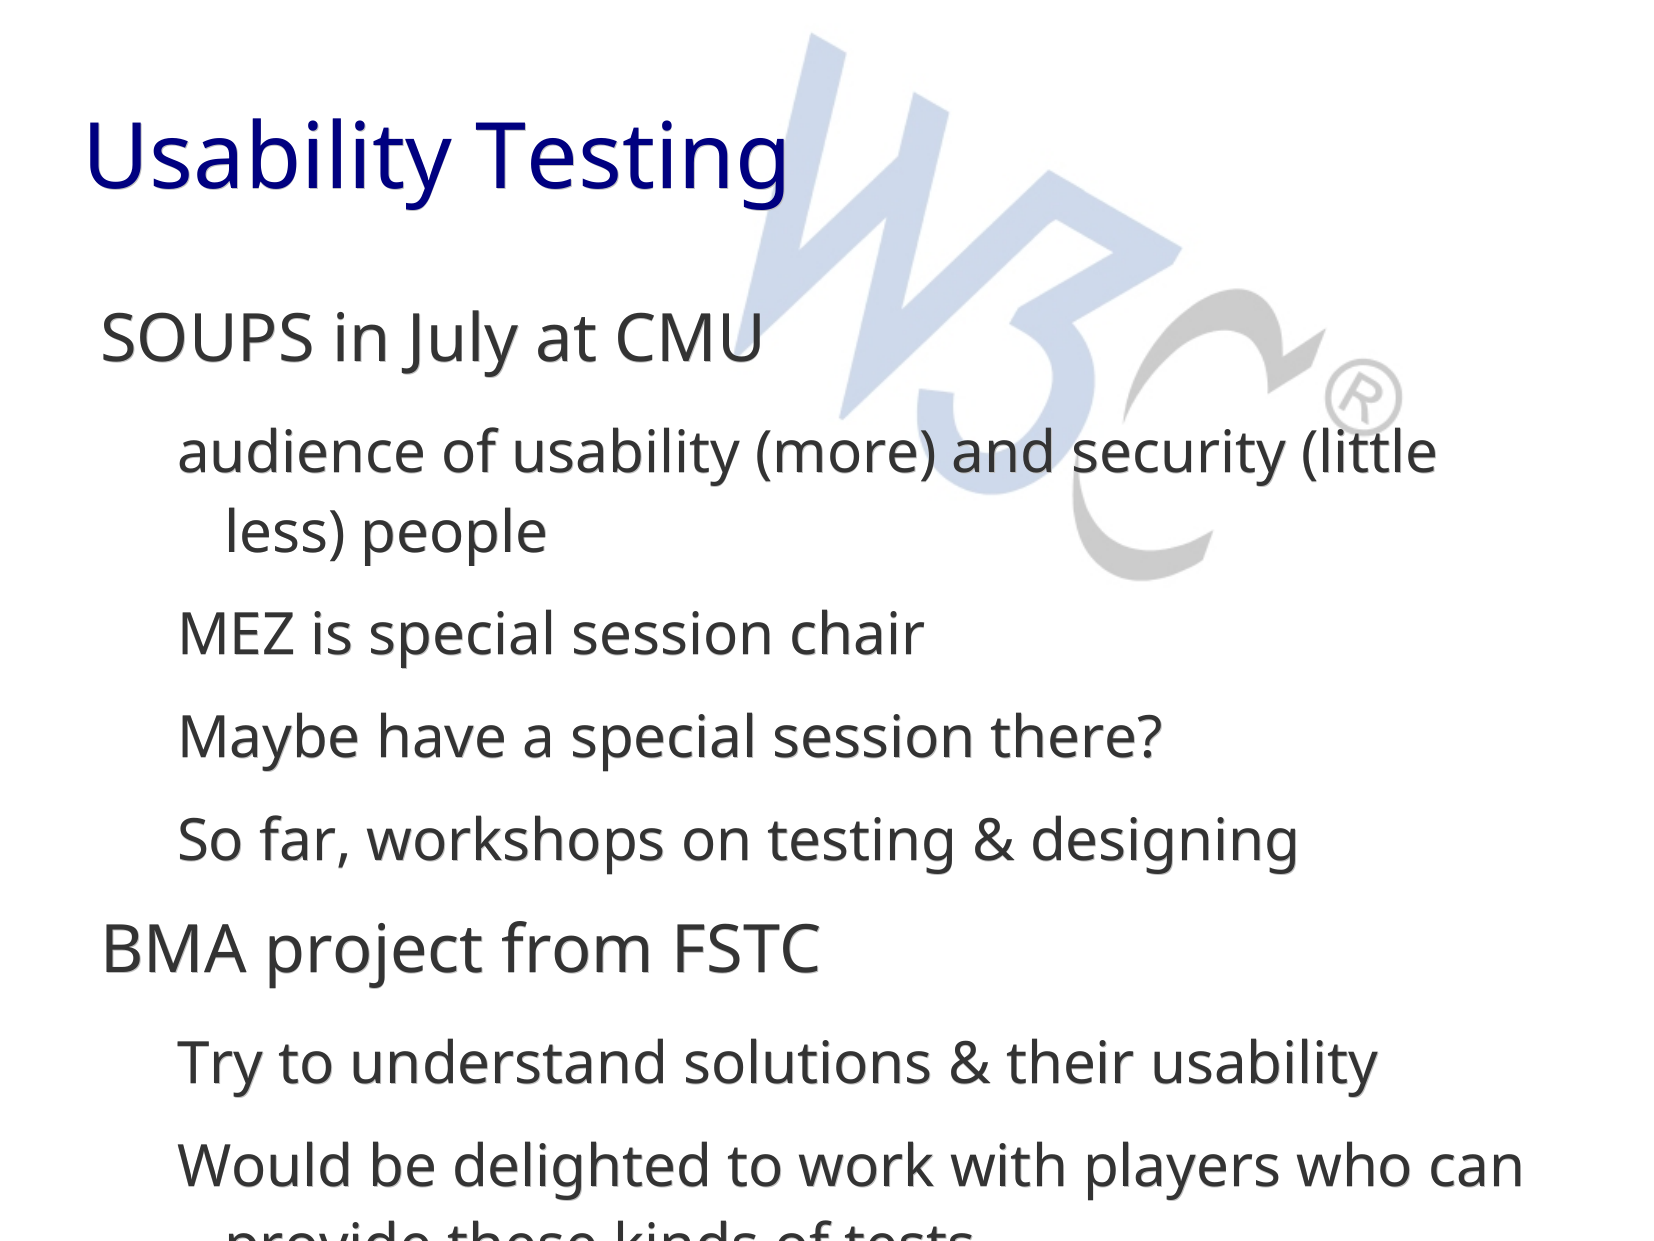

# Usability Testing
SOUPS in July at CMU
audience of usability (more) and security (little less) people
MEZ is special session chair
Maybe have a special session there?
So far, workshops on testing & designing
BMA project from FSTC
Try to understand solutions & their usability
Would be delighted to work with players who can provide these kinds of tests